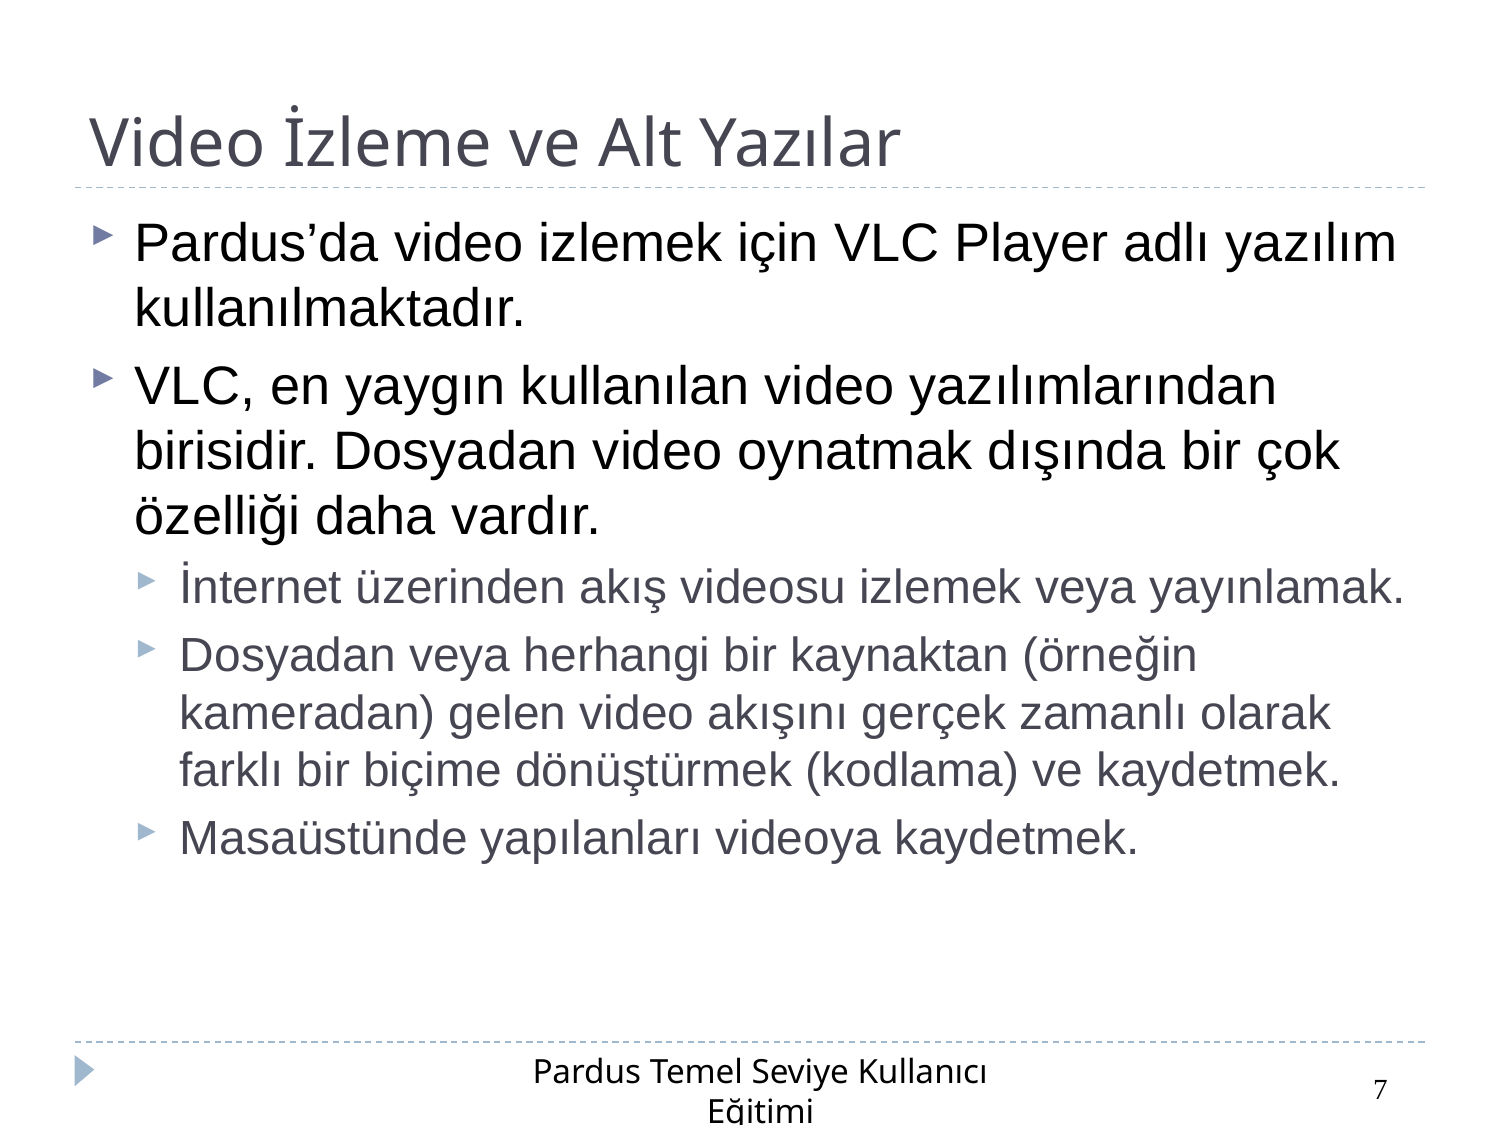

# Video İzleme ve Alt Yazılar
Pardus’da video izlemek için VLC Player adlı yazılım kullanılmaktadır.
VLC, en yaygın kullanılan video yazılımlarından birisidir. Dosyadan video oynatmak dışında bir çok özelliği daha vardır.
İnternet üzerinden akış videosu izlemek veya yayınlamak.
Dosyadan veya herhangi bir kaynaktan (örneğin kameradan) gelen video akışını gerçek zamanlı olarak farklı bir biçime dönüştürmek (kodlama) ve kaydetmek.
Masaüstünde yapılanları videoya kaydetmek.